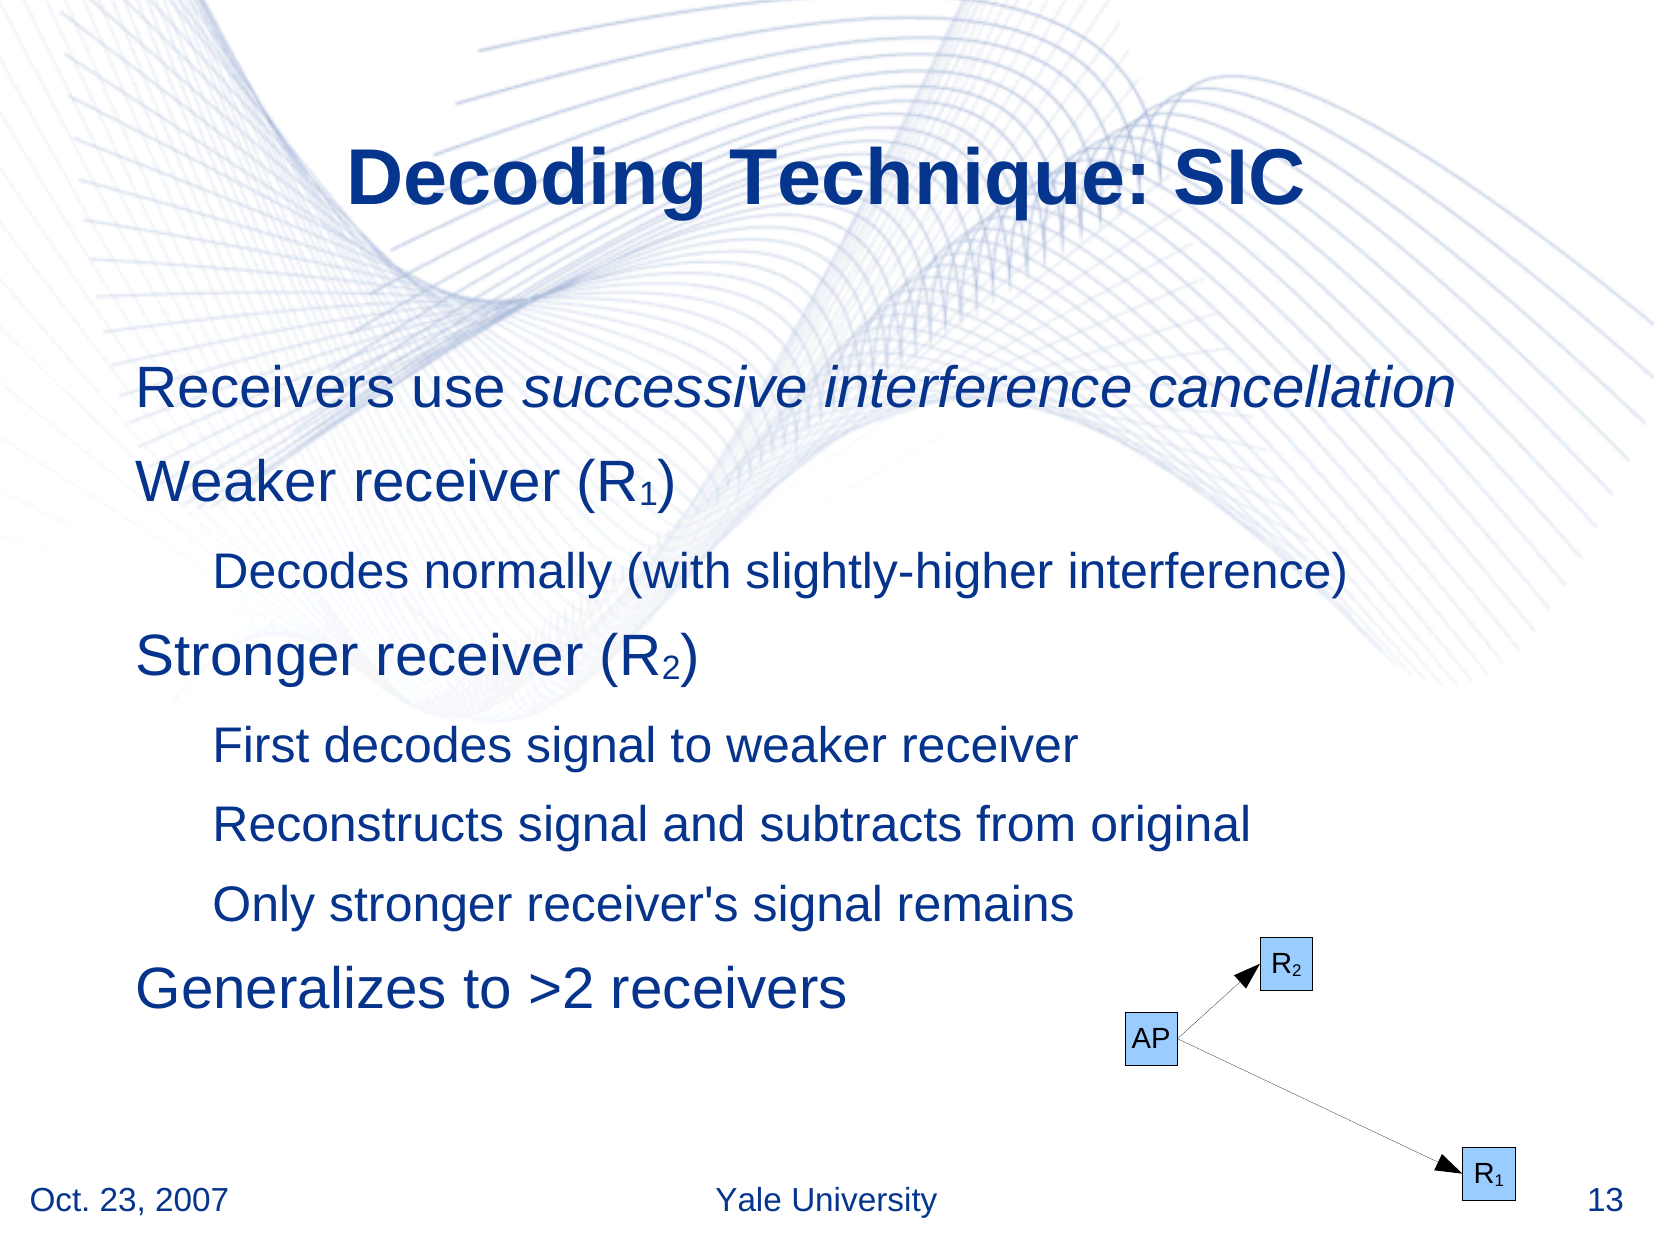

# Decoding Technique: SIC
Receivers use successive interference cancellation
Weaker receiver (R1)
Decodes normally (with slightly-higher interference)
Stronger receiver (R2)
First decodes signal to weaker receiver
Reconstructs signal and subtracts from original
Only stronger receiver's signal remains
Generalizes to >2 receivers
R2
AP
R1
Oct. 23, 2007
Yale University
13